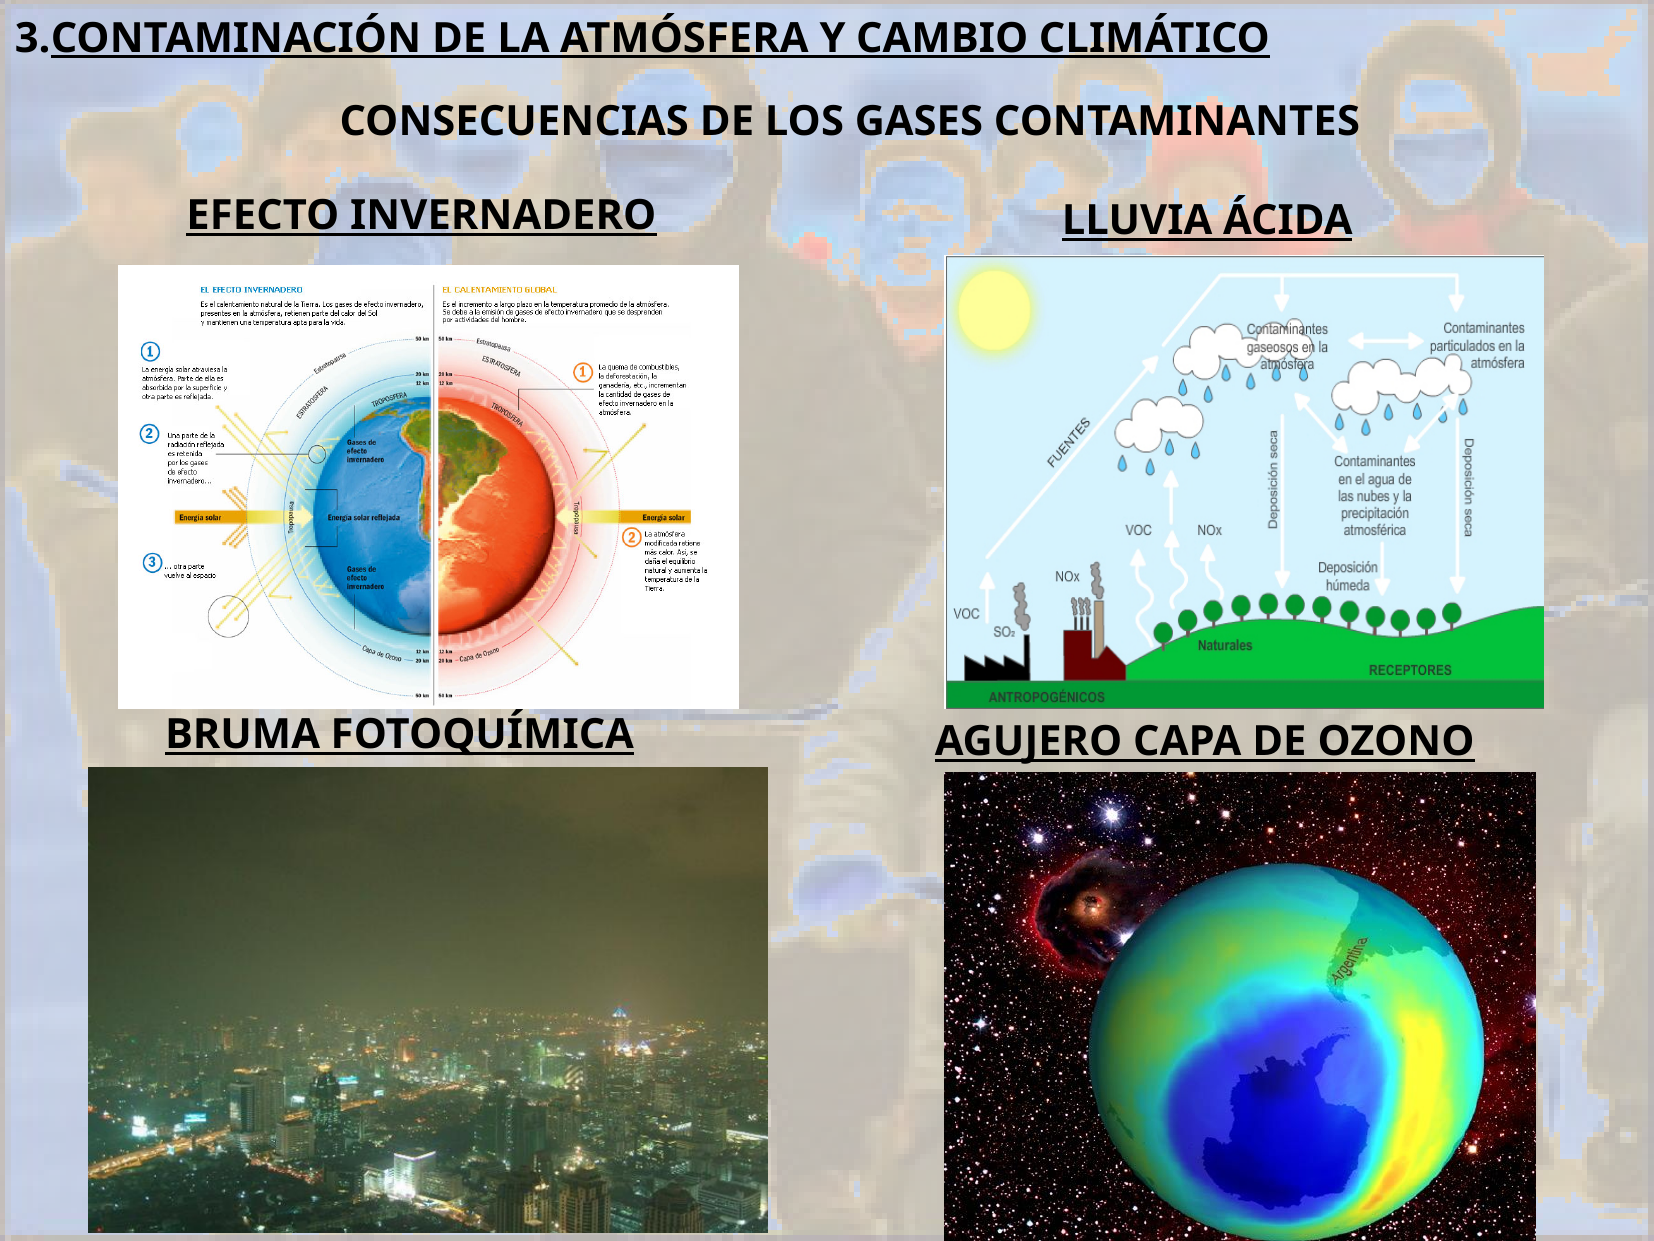

3.CONTAMINACIÓN DE LA ATMÓSFERA Y CAMBIO CLIMÁTICO
CONSECUENCIAS DE LOS GASES CONTAMINANTES
EFECTO INVERNADERO
LLUVIA ÁCIDA
BRUMA FOTOQUÍMICA
AGUJERO CAPA DE OZONO